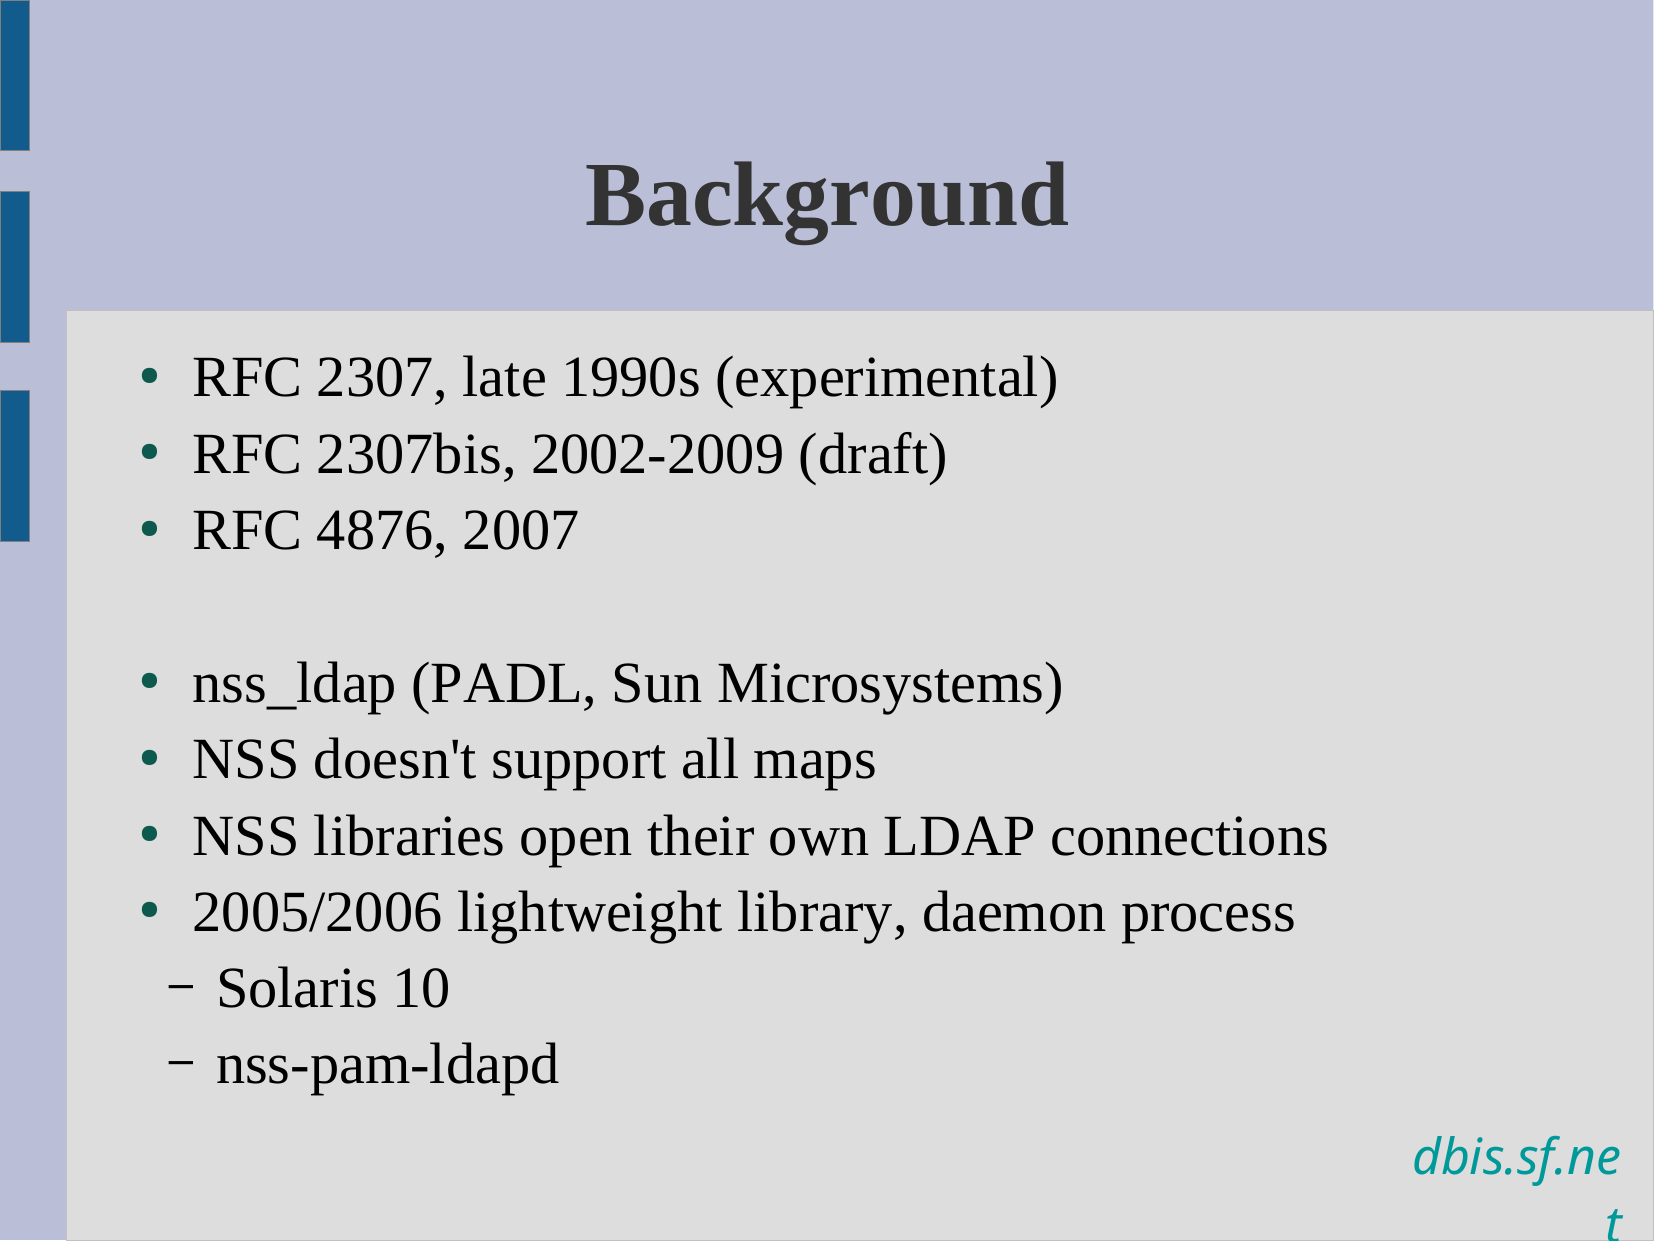

# Background
RFC 2307, late 1990s (experimental)
RFC 2307bis, 2002-2009 (draft)
RFC 4876, 2007
nss_ldap (PADL, Sun Microsystems)
NSS doesn't support all maps
NSS libraries open their own LDAP connections
2005/2006 lightweight library, daemon process
Solaris 10
nss-pam-ldapd
dbis.sf.net